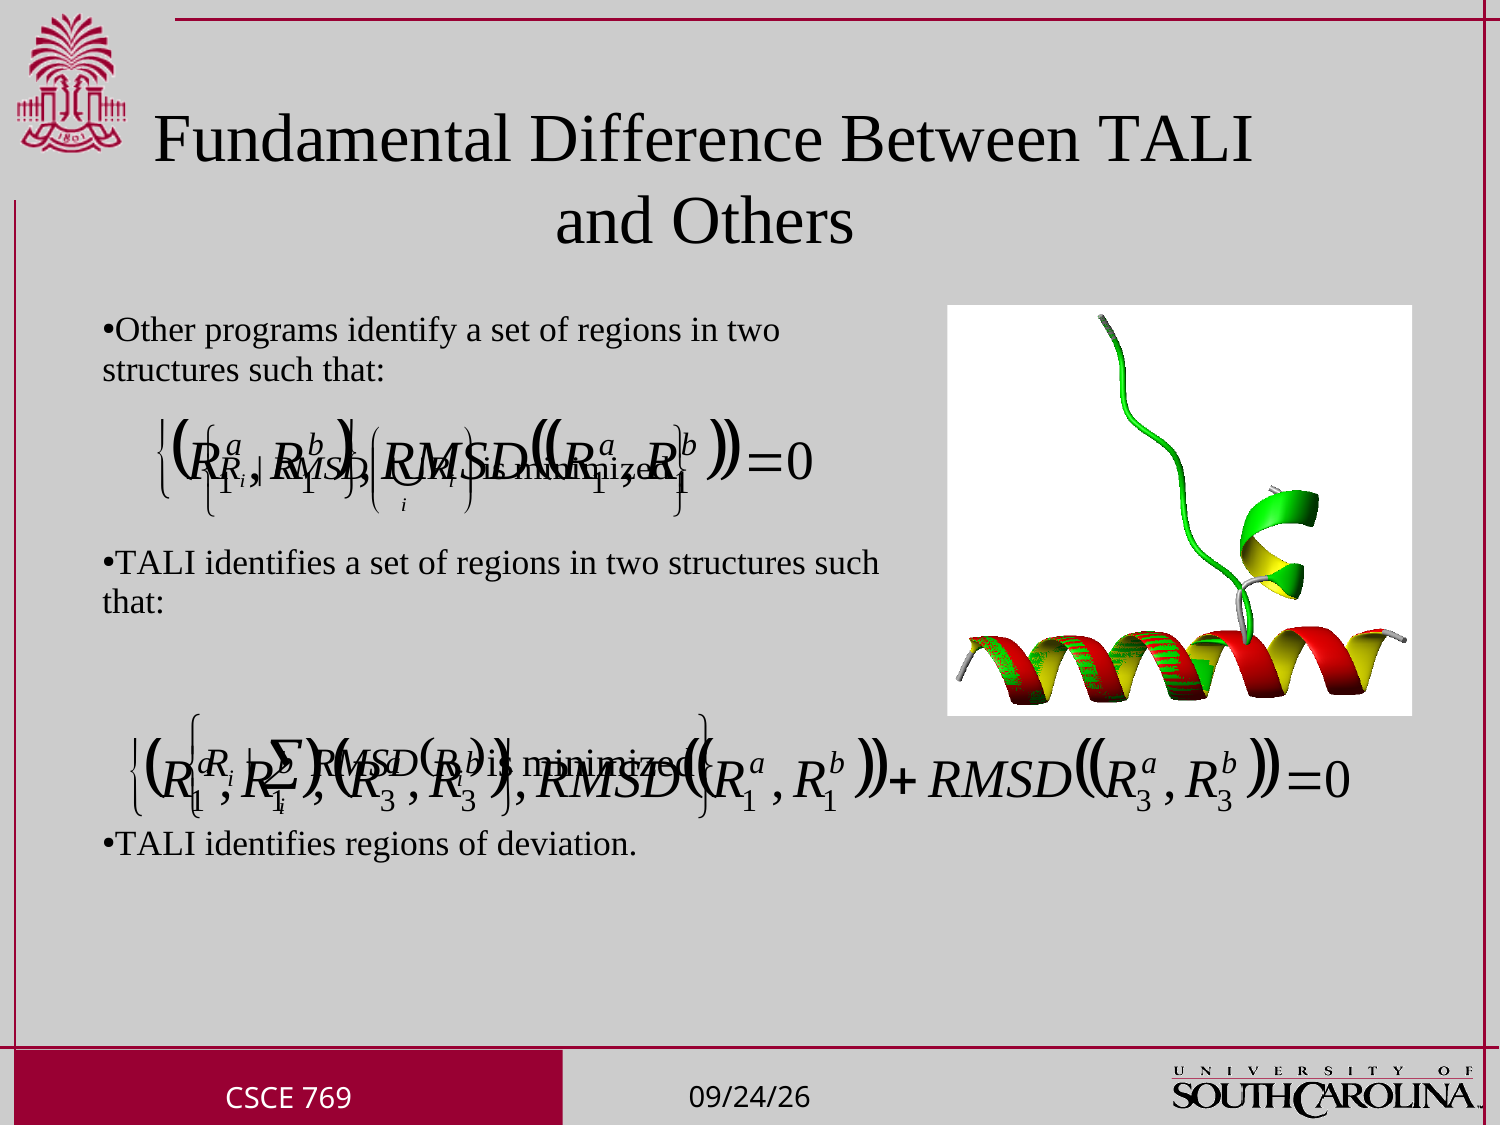

# Fundamental Difference Between TALI and Others
Other programs identify a set of regions in two structures such that:
TALI identifies a set of regions in two structures such that:
TALI identifies regions of deviation.